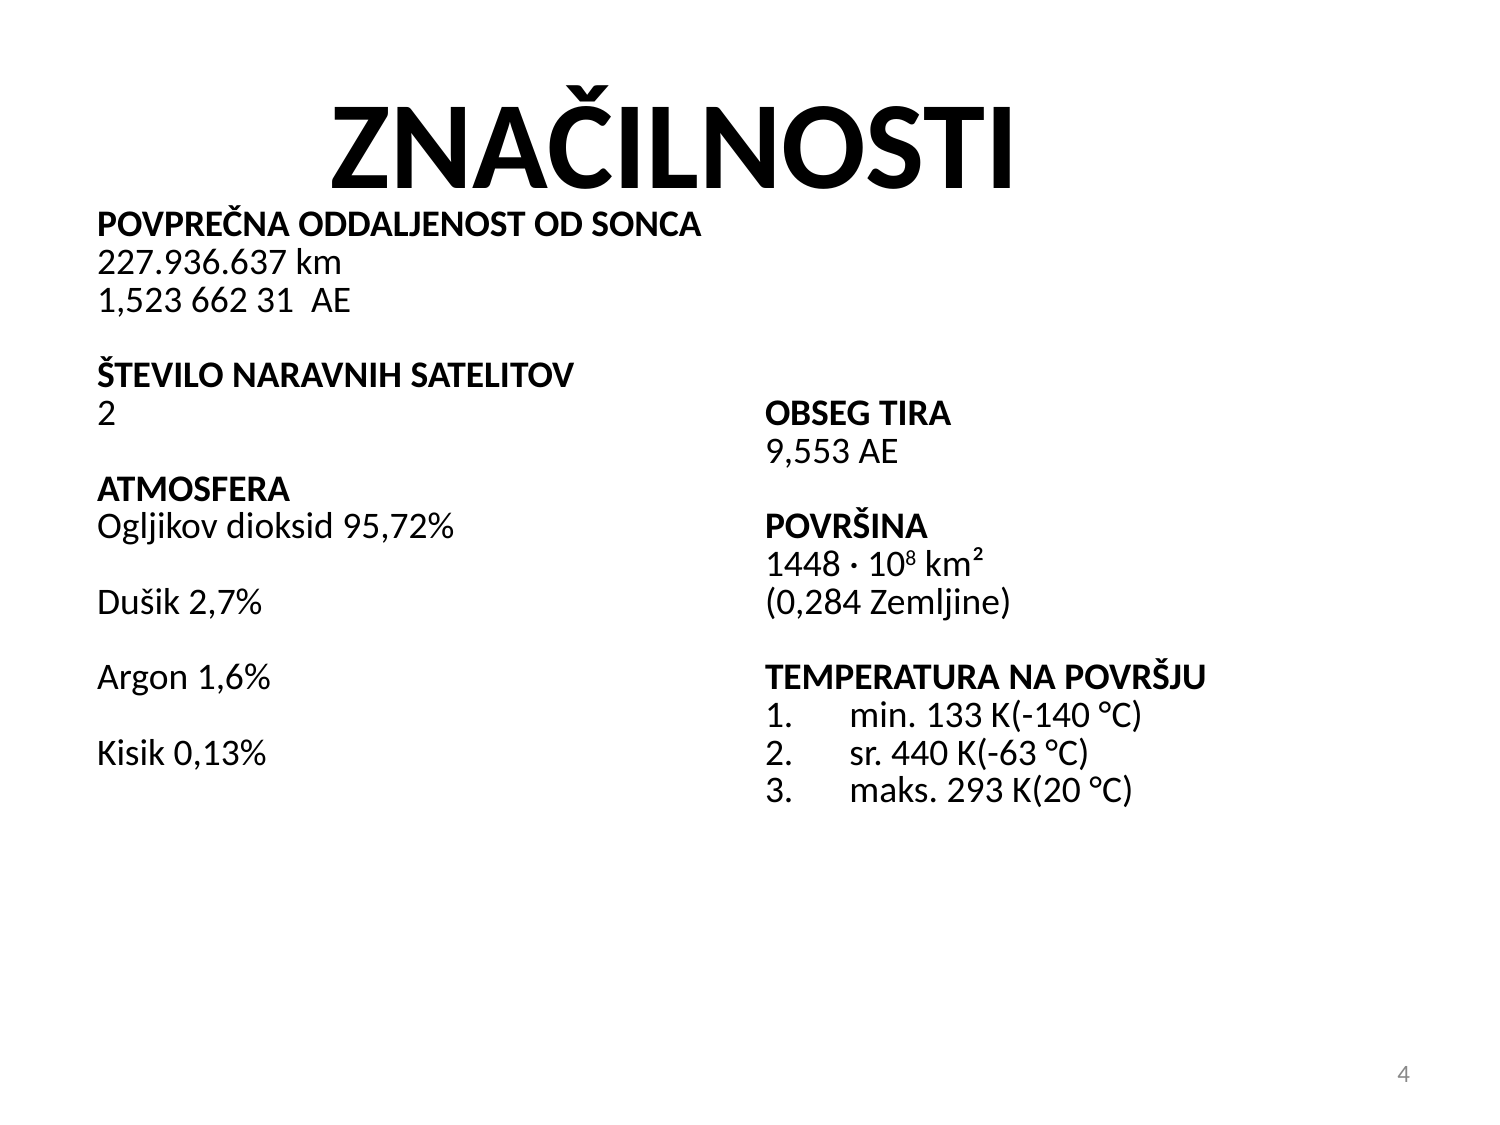

# ZNAČILNOSTI
| POVPREČNA ODDALJENOST OD SONCA 227.936.637 km 1,523 662 31 AE ŠTEVILO NARAVNIH SATELITOV 2 ATMOSFERA Ogljikov dioksid 95,72% Dušik 2,7% Argon 1,6% Kisik 0,13% | OBSEG TIRA 9,553 AE POVRŠINA 1448 · 108 km² (0,284 Zemljine) TEMPERATURA NA POVRŠJU min. 133 K(-140 °C) sr. 440 K(-63 °C) maks. 293 K(20 °C) |
| --- | --- |